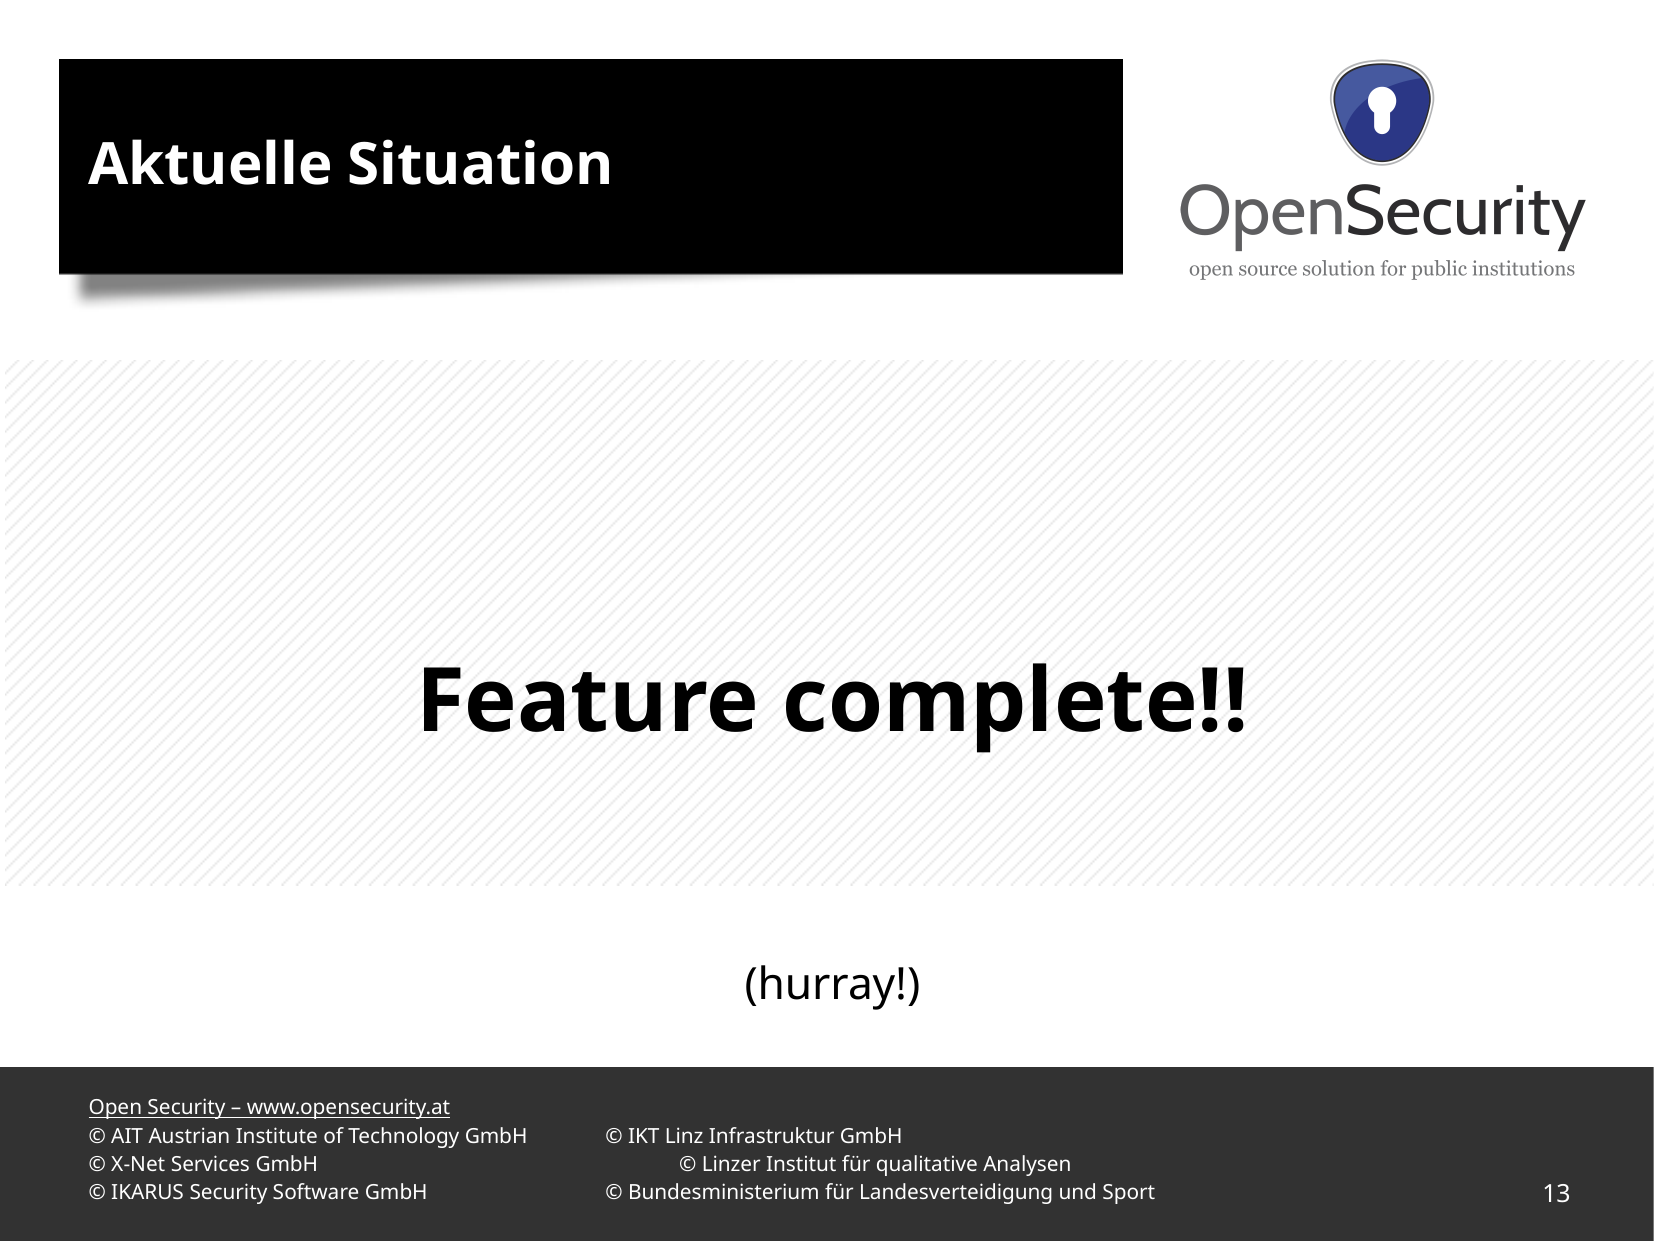

# Aktuelle Situation
Feature complete!!
(hurray!)
13